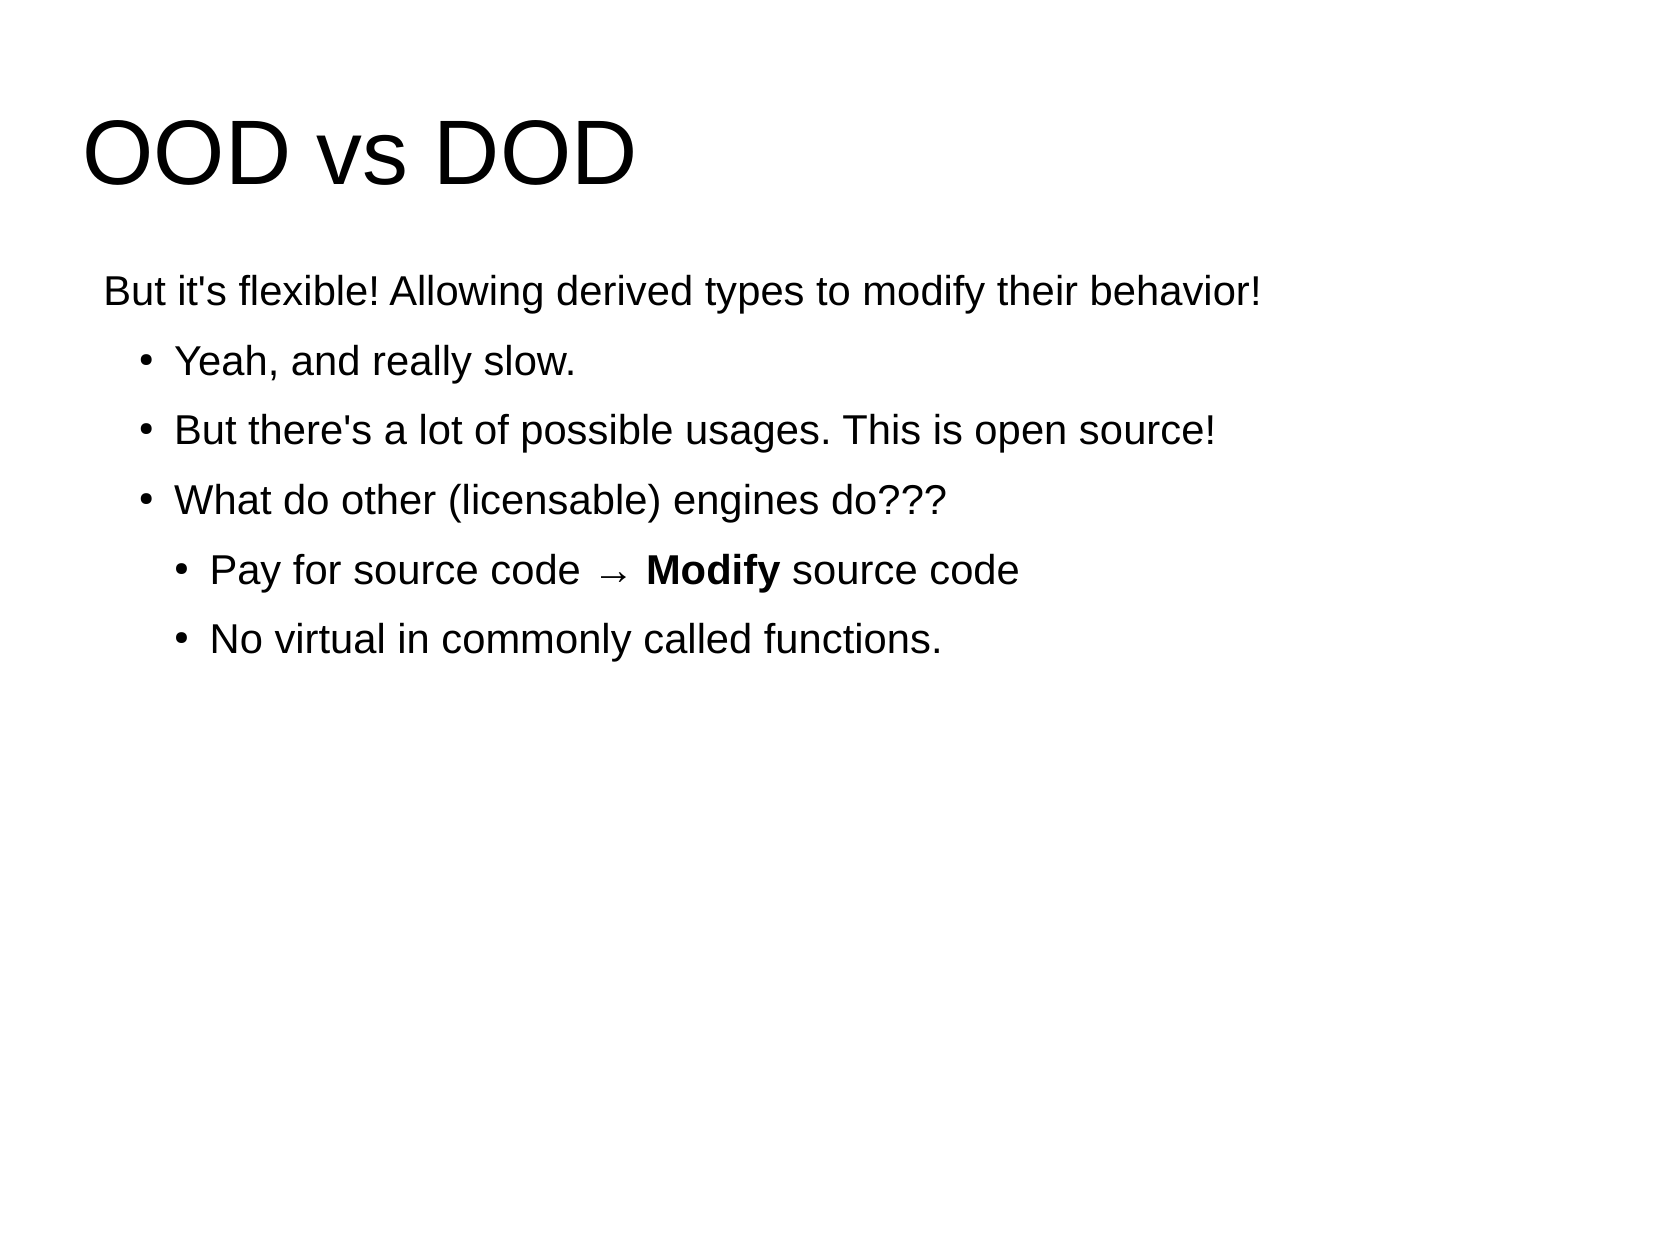

# OOD vs DOD
But it's flexible! Allowing derived types to modify their behavior!
Yeah, and really slow.
But there's a lot of possible usages. This is open source!
What do other (licensable) engines do???
Pay for source code → Modify source code
No virtual in commonly called functions.